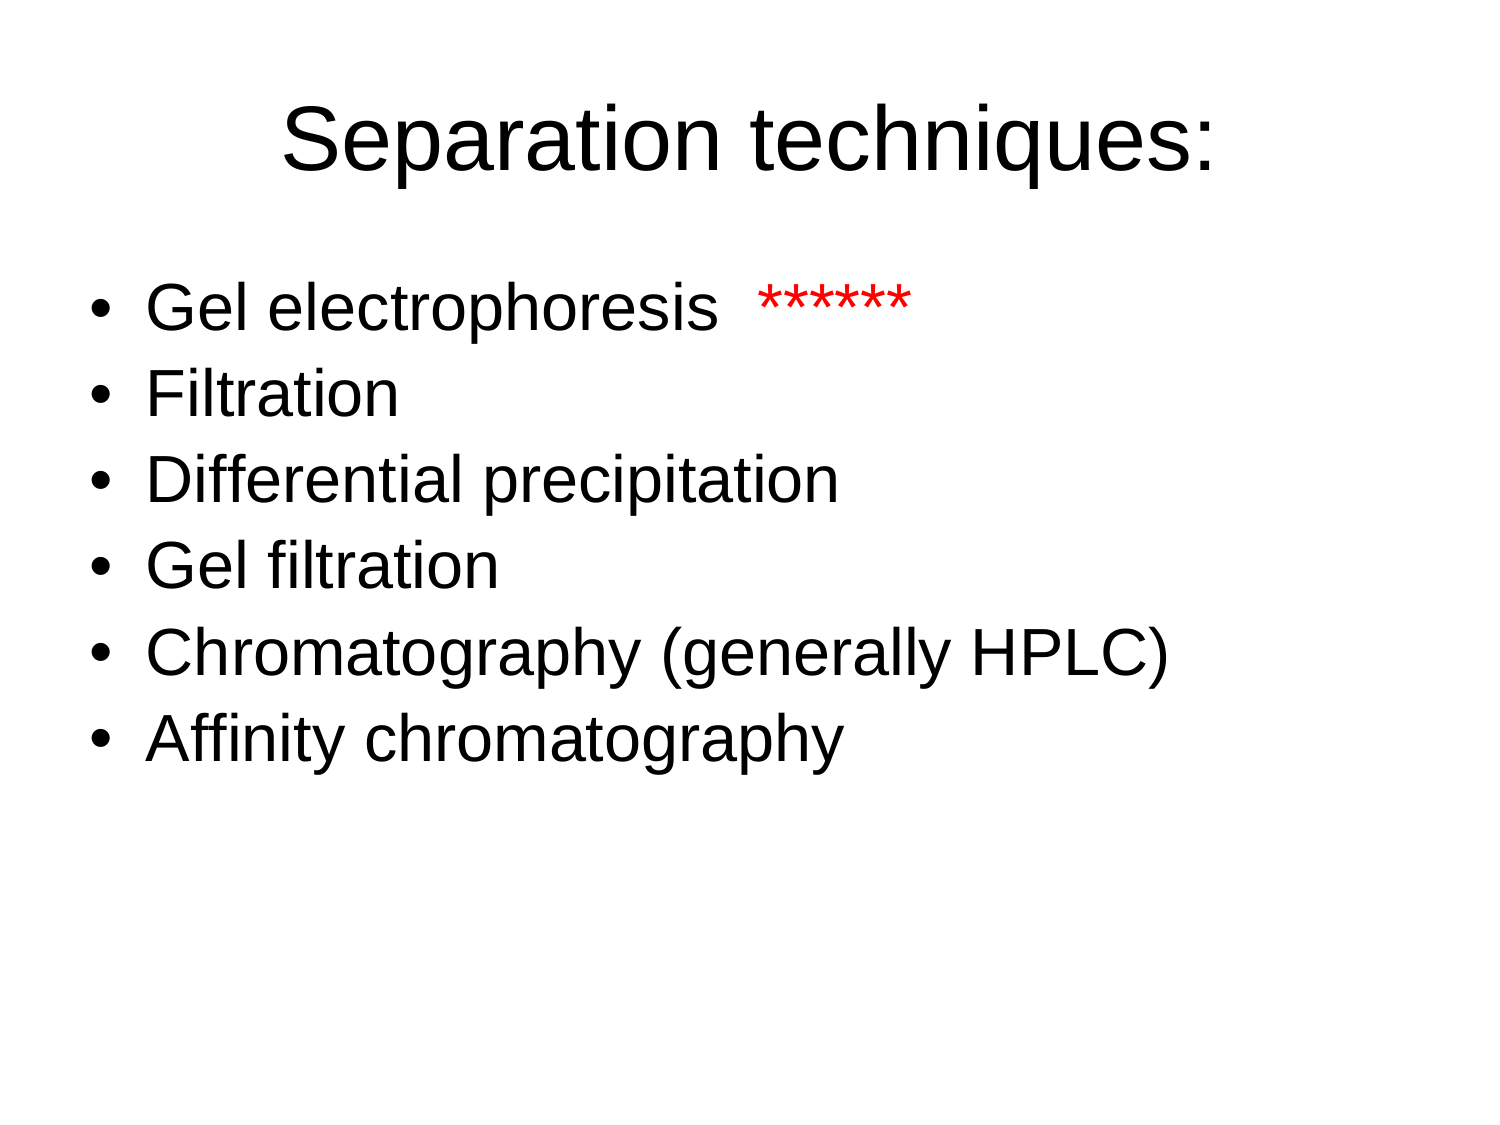

# Separation techniques:
Gel electrophoresis ******
Filtration
Differential precipitation
Gel filtration
Chromatography (generally HPLC)
Affinity chromatography